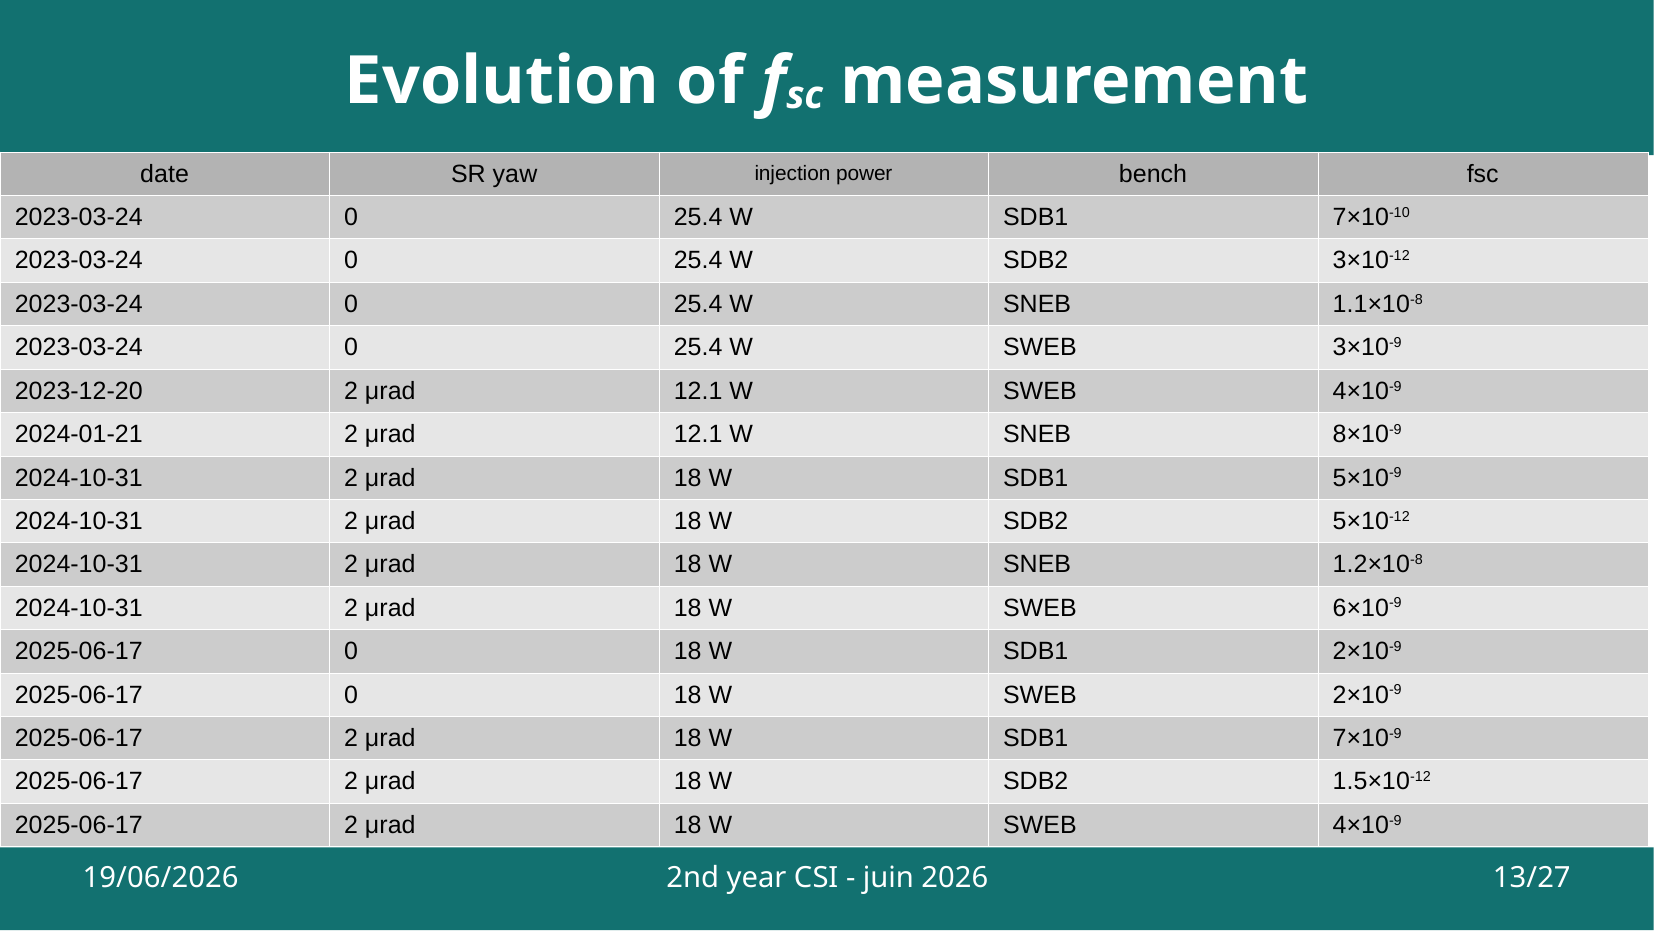

# Evolution of fsc measurement
| date | SR yaw | injection power | bench | fsc |
| --- | --- | --- | --- | --- |
| 2023-03-24 | 0 | 25.4 W | SDB1 | 7×10-10 |
| 2023-03-24 | 0 | 25.4 W | SDB2 | 3×10-12 |
| 2023-03-24 | 0 | 25.4 W | SNEB | 1.1×10-8 |
| 2023-03-24 | 0 | 25.4 W | SWEB | 3×10-9 |
| 2023-12-20 | 2 μrad | 12.1 W | SWEB | 4×10-9 |
| 2024-01-21 | 2 μrad | 12.1 W | SNEB | 8×10-9 |
| 2024-10-31 | 2 μrad | 18 W | SDB1 | 5×10-9 |
| 2024-10-31 | 2 μrad | 18 W | SDB2 | 5×10-12 |
| 2024-10-31 | 2 μrad | 18 W | SNEB | 1.2×10-8 |
| 2024-10-31 | 2 μrad | 18 W | SWEB | 6×10-9 |
| 2025-06-17 | 0 | 18 W | SDB1 | 2×10-9 |
| 2025-06-17 | 0 | 18 W | SWEB | 2×10-9 |
| 2025-06-17 | 2 μrad | 18 W | SDB1 | 7×10-9 |
| 2025-06-17 | 2 μrad | 18 W | SDB2 | 1.5×10-12 |
| 2025-06-17 | 2 μrad | 18 W | SWEB | 4×10-9 |
19/06/2026
2nd year CSI - juin 2026
13